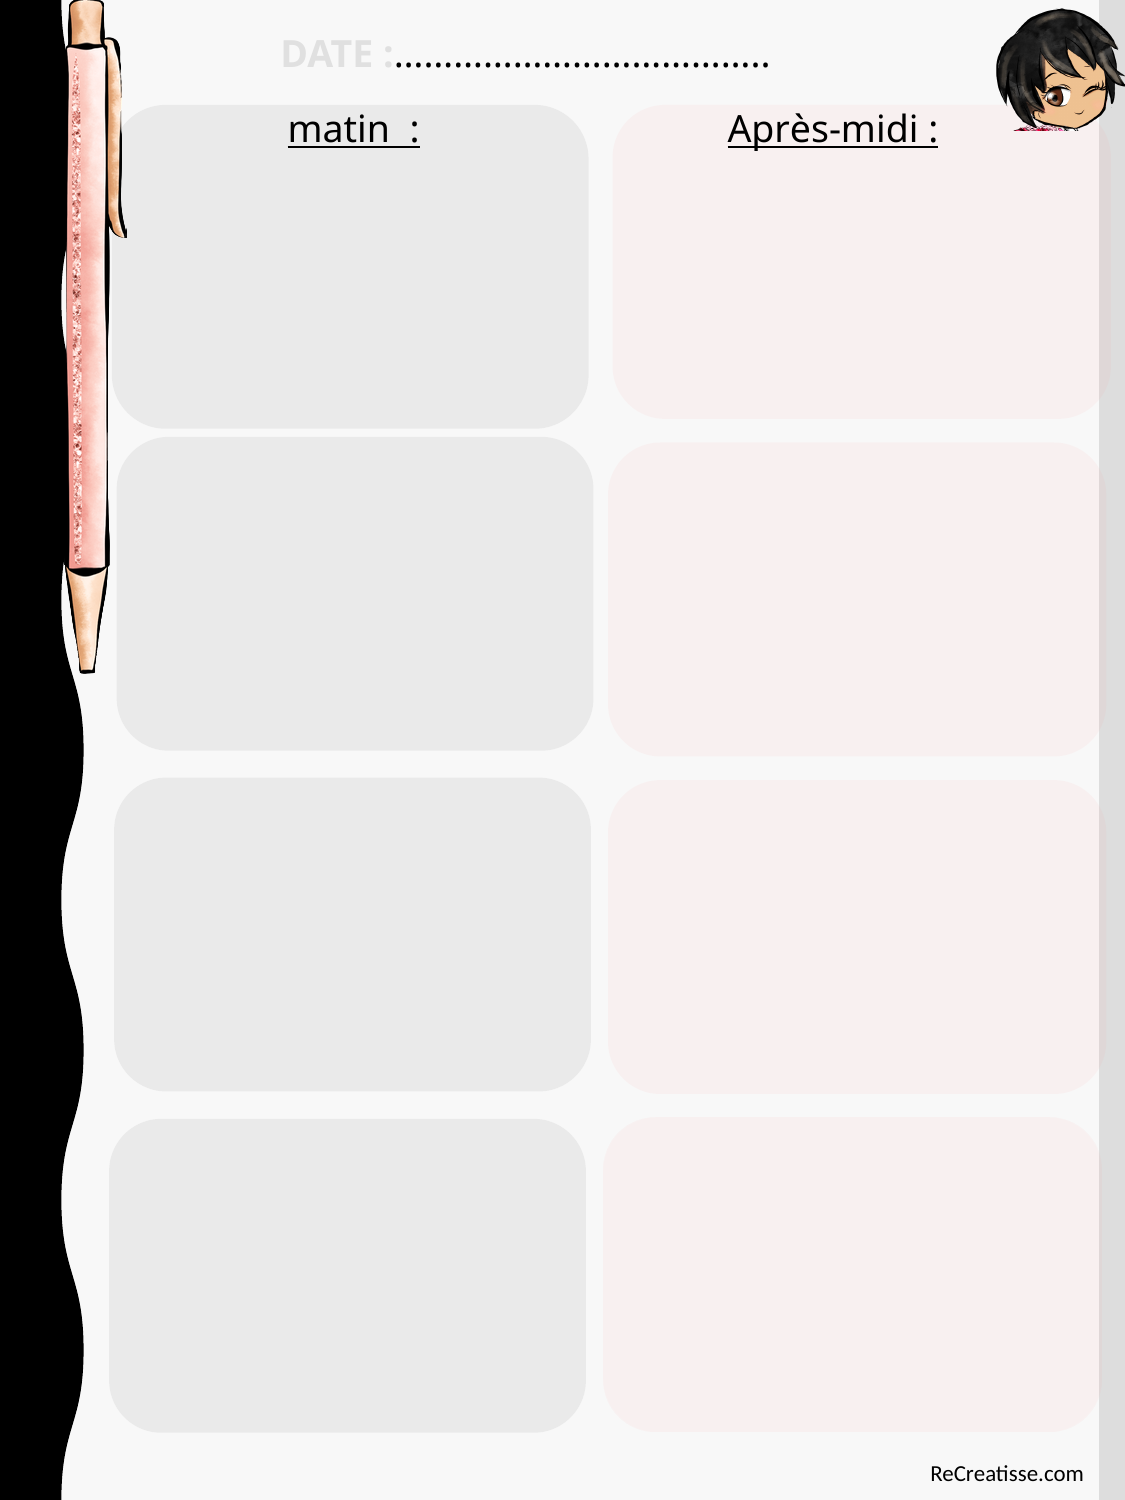

DATE :………………………………..
matin :
Après-midi :
ReCreatisse.com